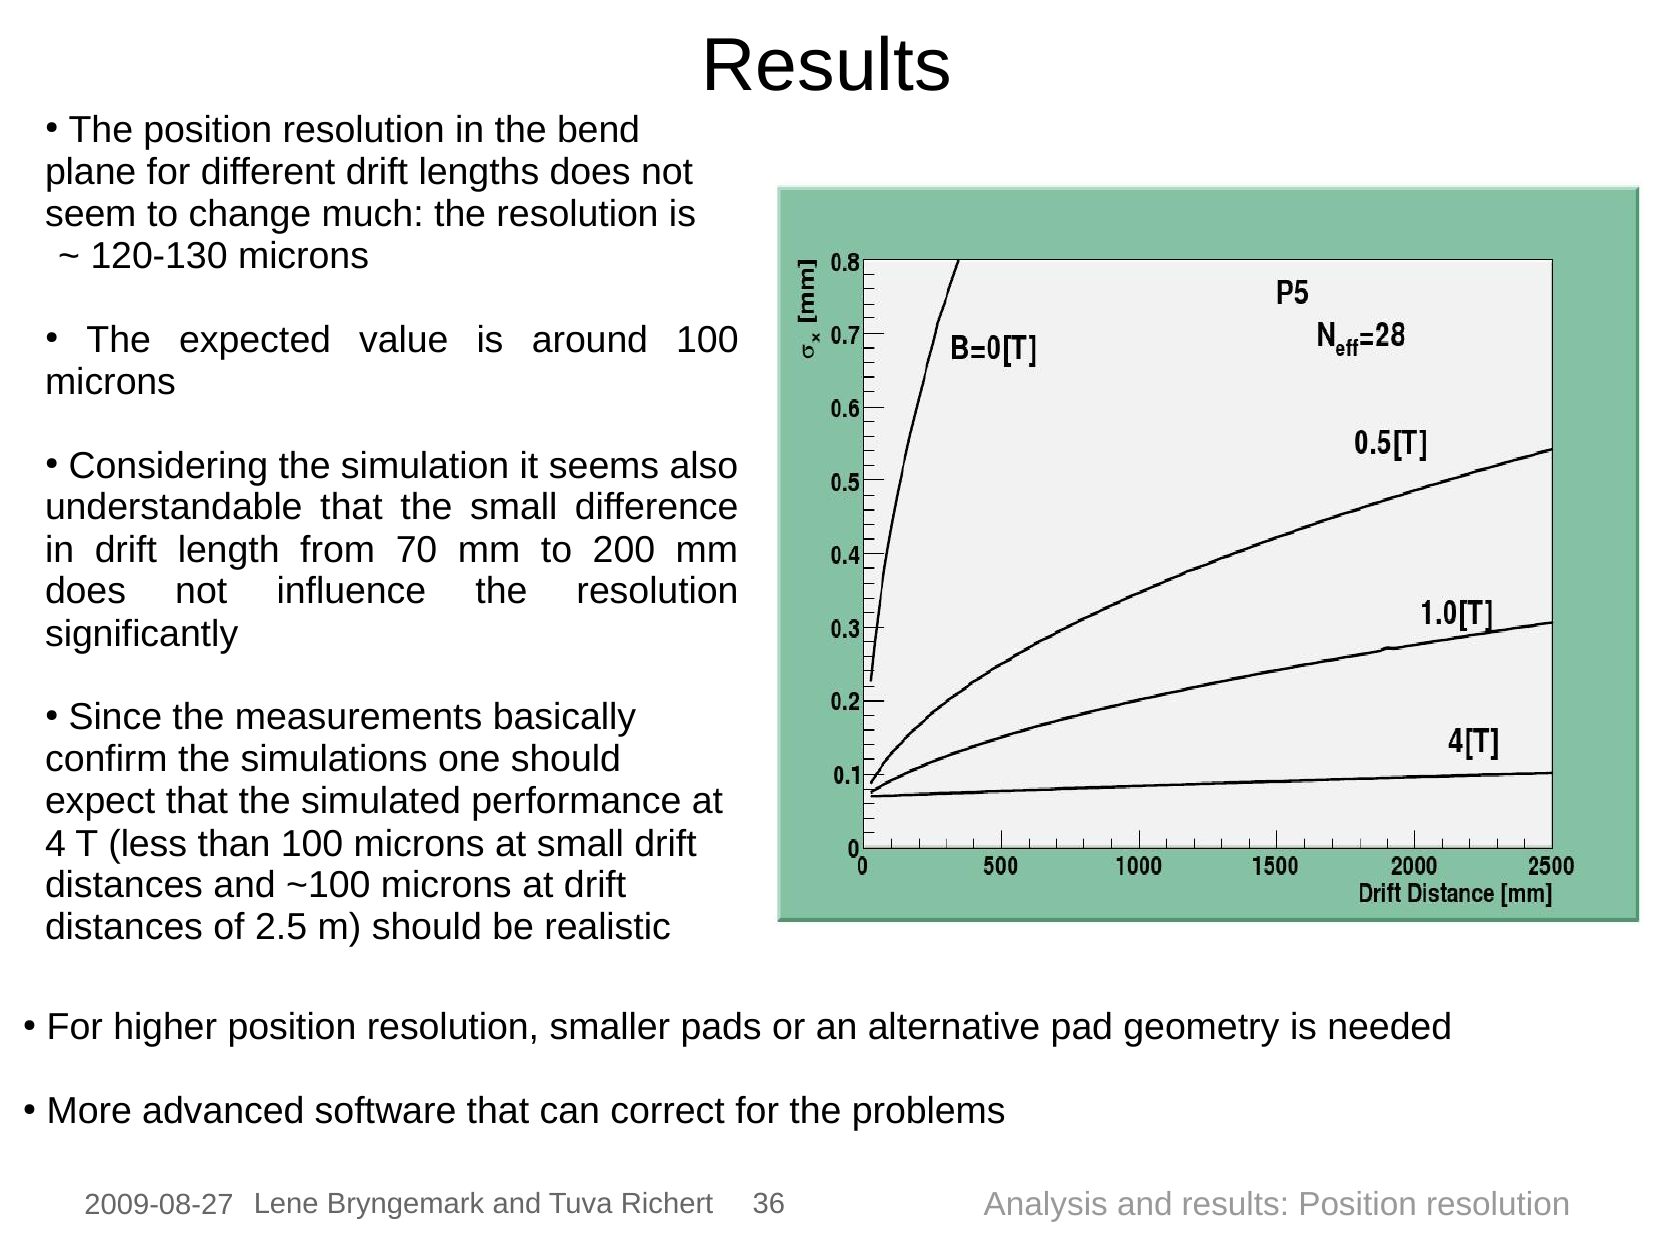

Results
 The position resolution in the bend plane for different drift lengths does not seem to change much: the resolution is
~ 120-130 microns
 The expected value is around 100 microns
 Considering the simulation it seems also understandable that the small difference in drift length from 70 mm to 200 mm does not influence the resolution significantly
 Since the measurements basically confirm the simulations one should expect that the simulated performance at 4 T (less than 100 microns at small drift distances and ~100 microns at drift distances of 2.5 m) should be realistic
 For higher position resolution, smaller pads or an alternative pad geometry is needed
 More advanced software that can correct for the problems
# Analysis and results: Position resolution
Lene Bryngemark and Tuva Richert
36
2009-08-27